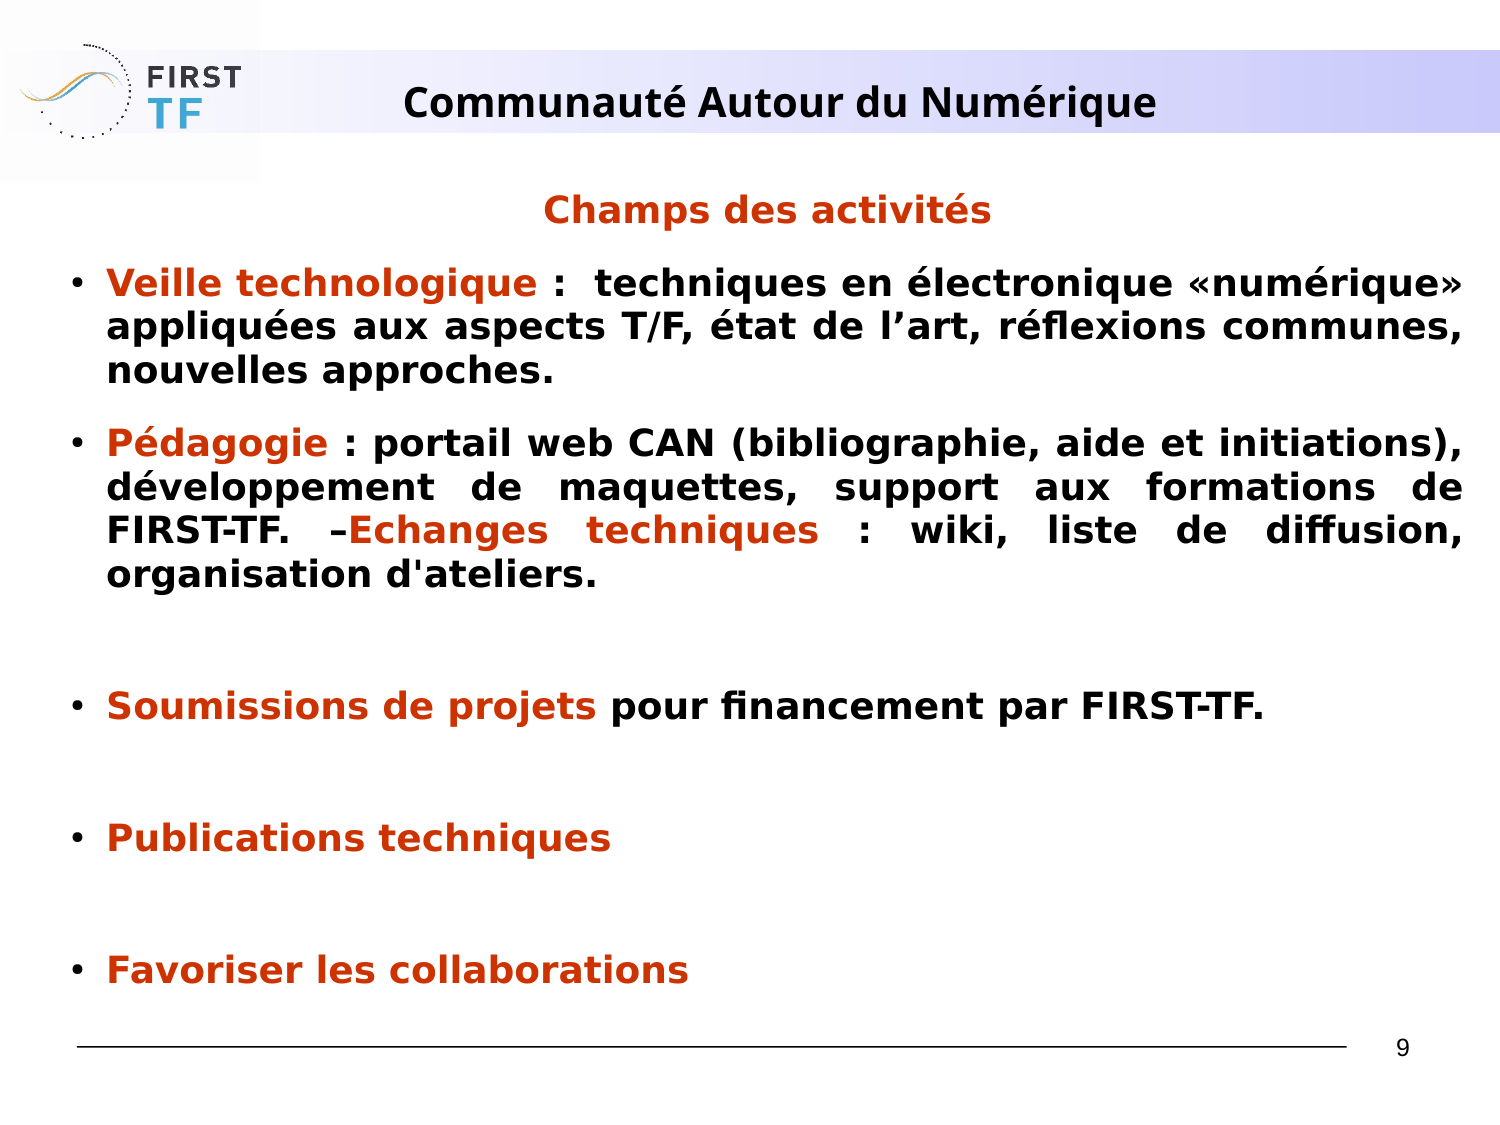

Communauté Autour du Numérique
Champs des activités
Veille technologique : techniques en électronique «numérique» appliquées aux aspects T/F, état de l’art, réflexions communes, nouvelles approches.
Pédagogie : portail web CAN (bibliographie, aide et initiations), développement de maquettes, support aux formations de FIRST-TF. –Echanges techniques : wiki, liste de diffusion, organisation d'ateliers.
Soumissions de projets pour financement par FIRST-TF.
Publications techniques
Favoriser les collaborations